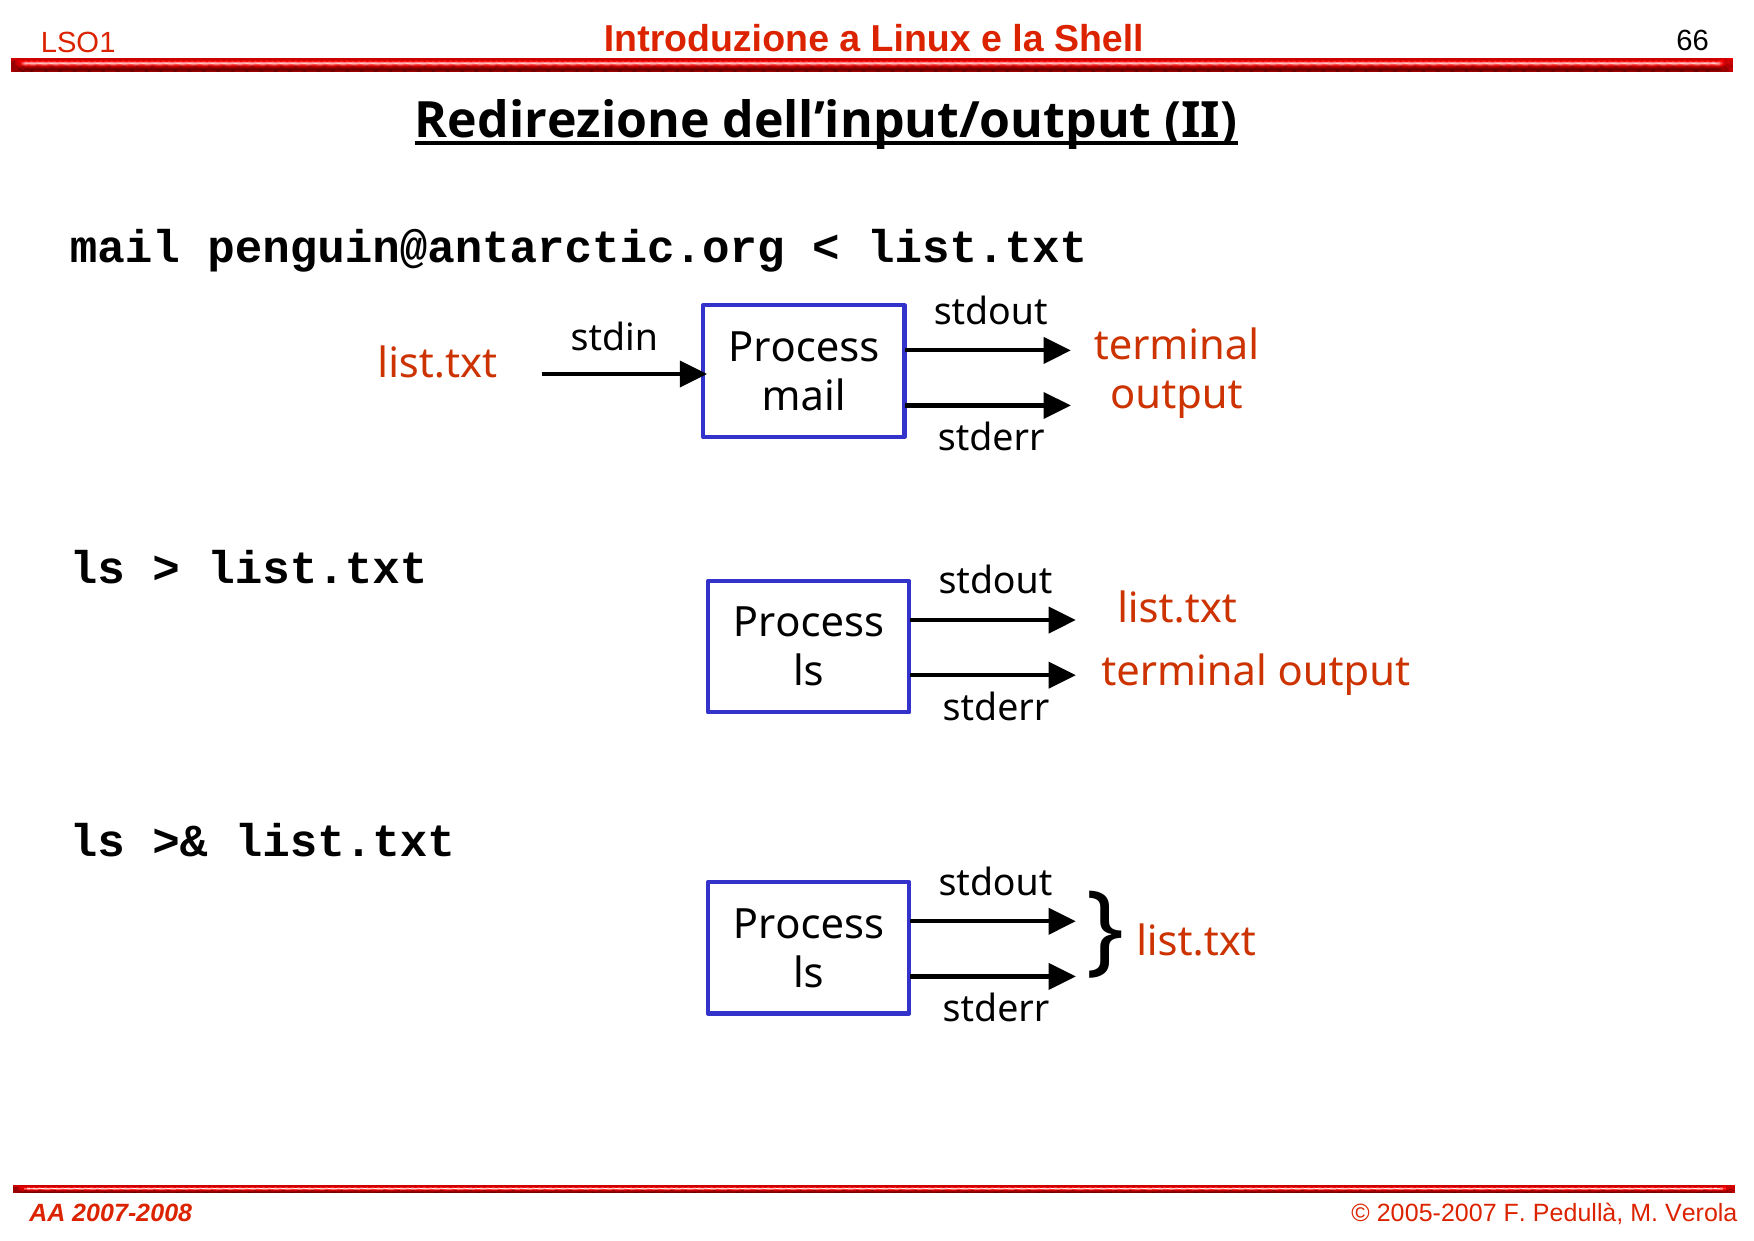

Redirezione dell’input/output (II)
# mail penguin@antarctic.org < list.txt
ls > list.txt
ls >& list.txt
stdout
Process
mail
stdin
terminal
output
list.txt
stderr
stdout
list.txt
Process
ls
terminal output
stderr
stdout
}
Process
ls
list.txt
stderr